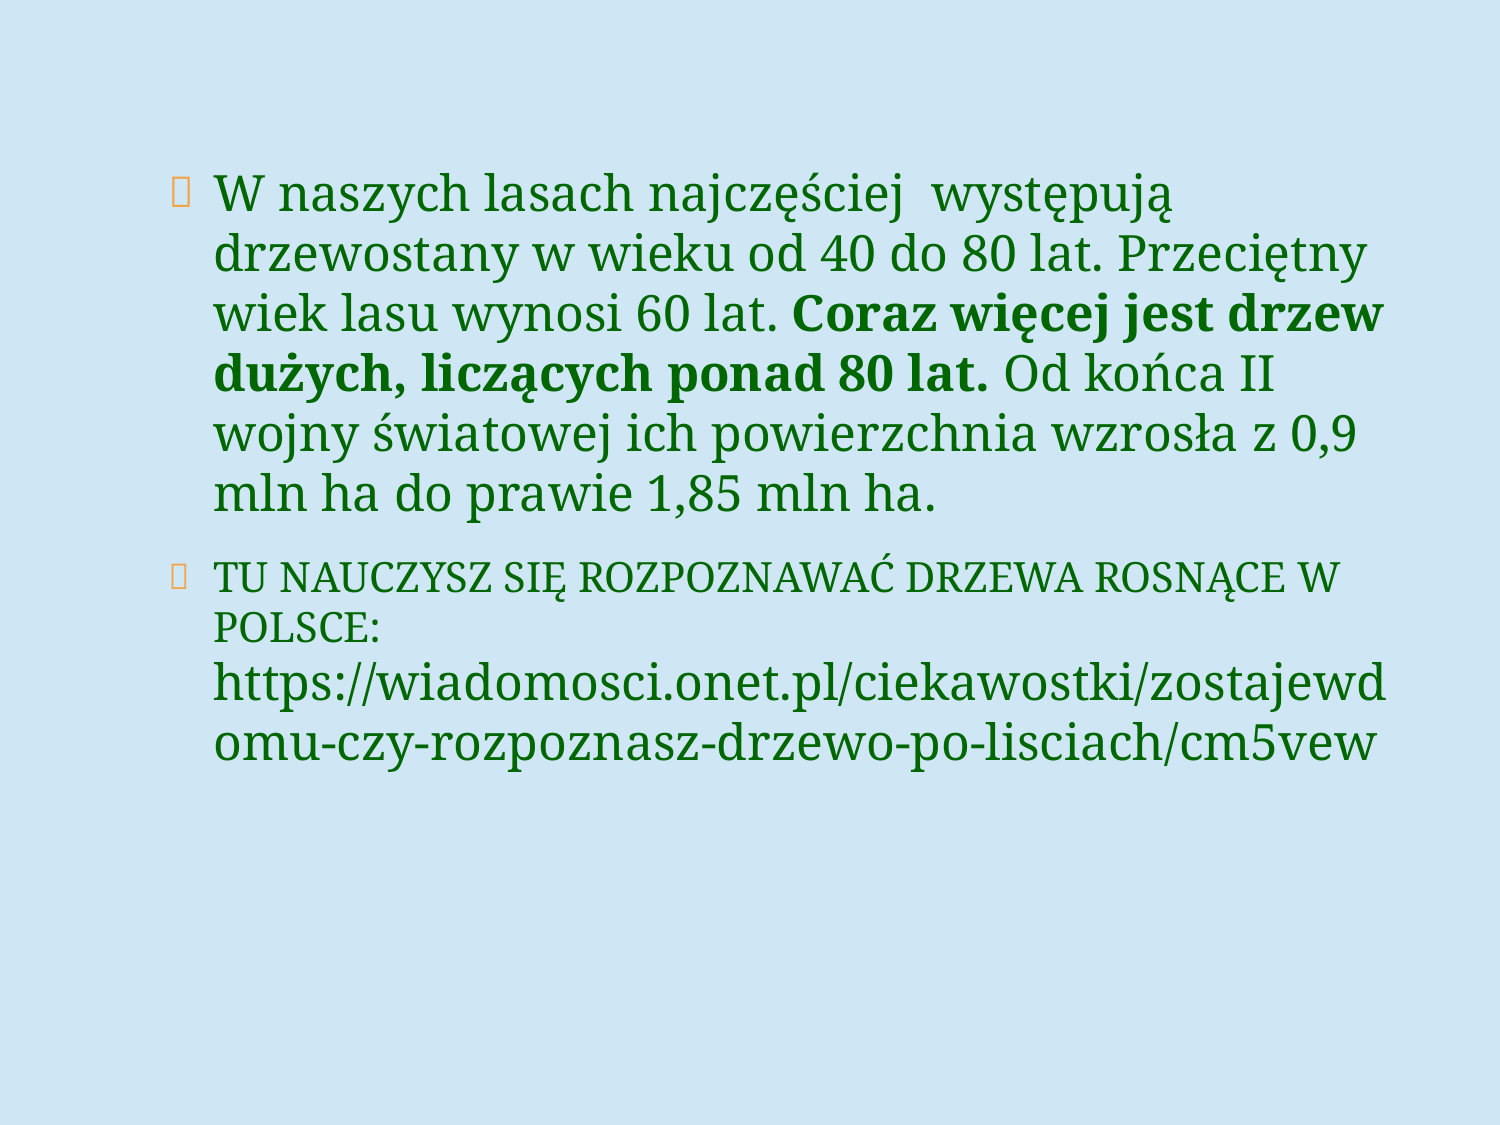

# W naszych lasach najczęściej występują drzewostany w wieku od 40 do 80 lat. Przeciętny wiek lasu wynosi 60 lat. Coraz więcej jest drzew dużych, liczących ponad 80 lat. Od końca II wojny światowej ich powierzchnia wzrosła z 0,9 mln ha do prawie 1,85 mln ha.
TU NAUCZYSZ SIĘ ROZPOZNAWAĆ DRZEWA ROSNĄCE W POLSCE: https://wiadomosci.onet.pl/ciekawostki/zostajewdomu-czy-rozpoznasz-drzewo-po-lisciach/cm5vew